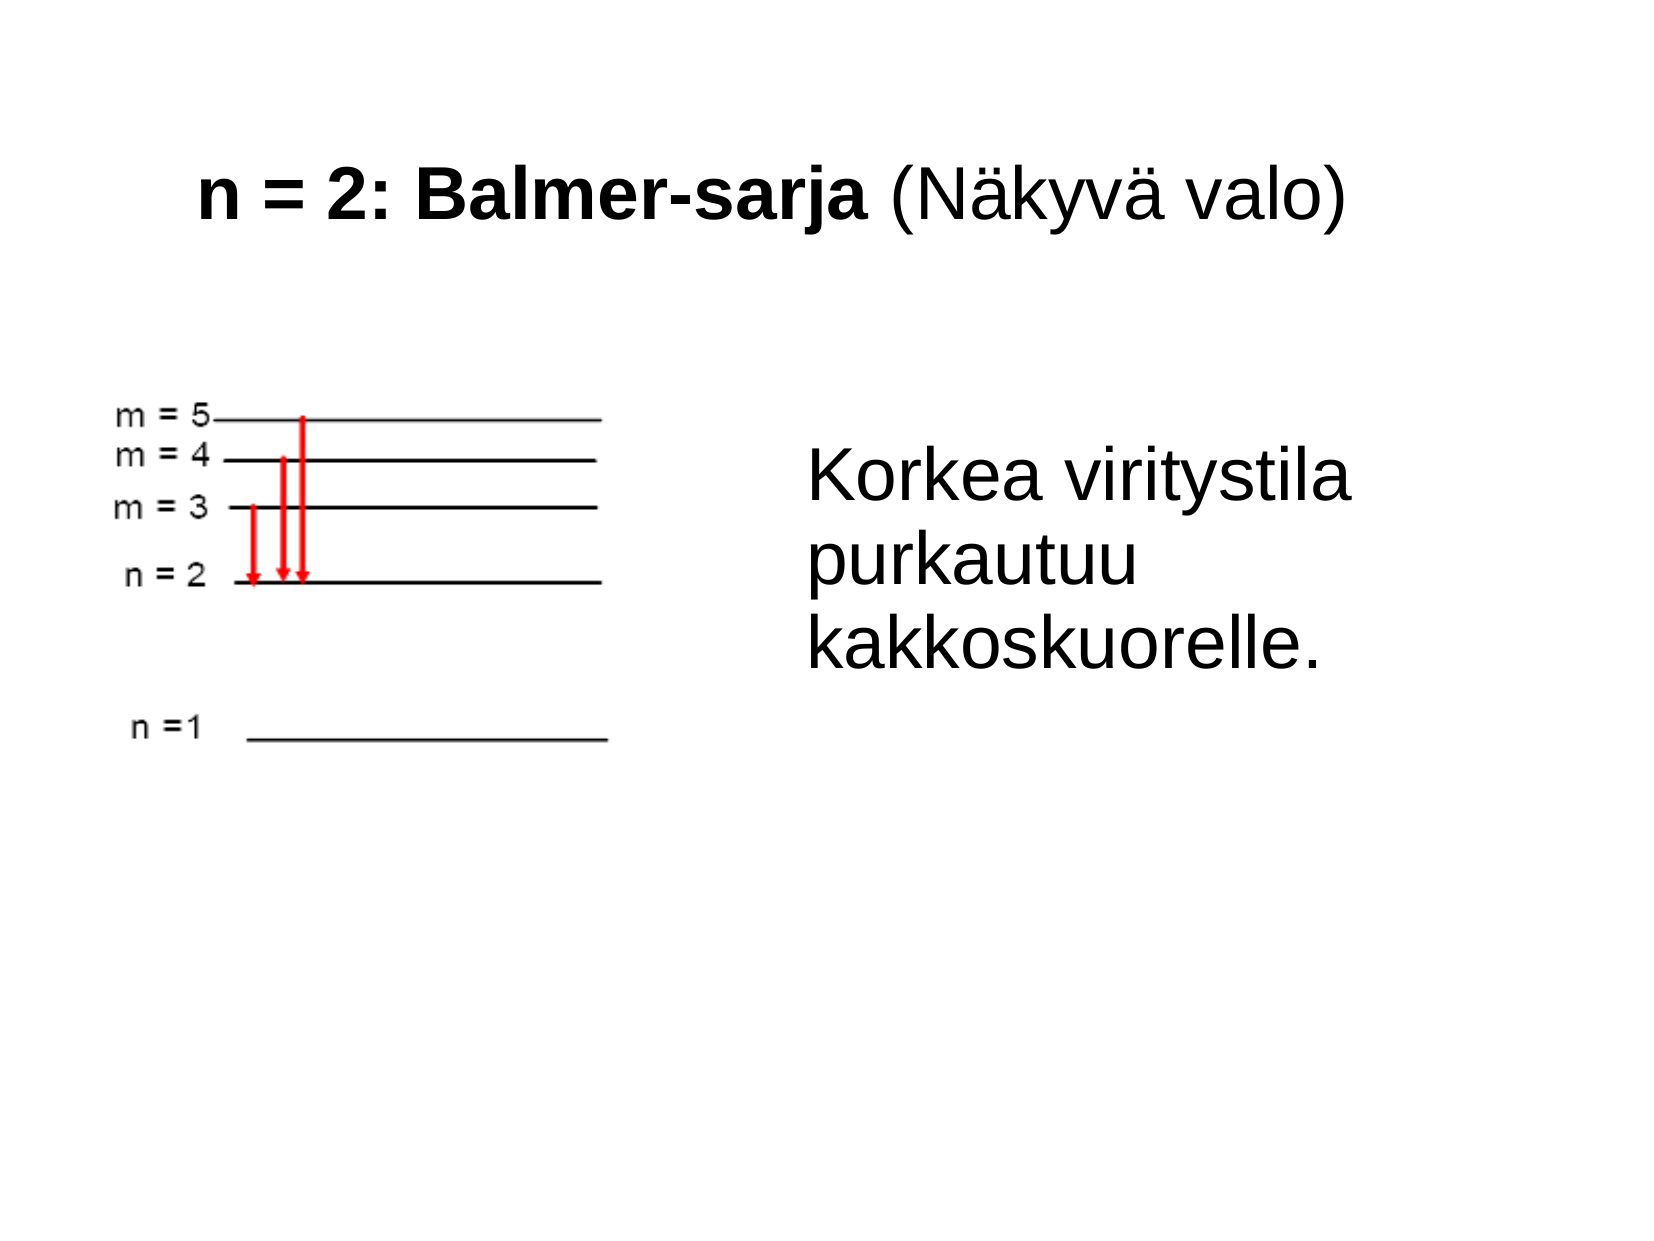

n = 2: Balmer-sarja (Näkyvä valo)
Korkea viritystila purkautuu kakkoskuorelle.